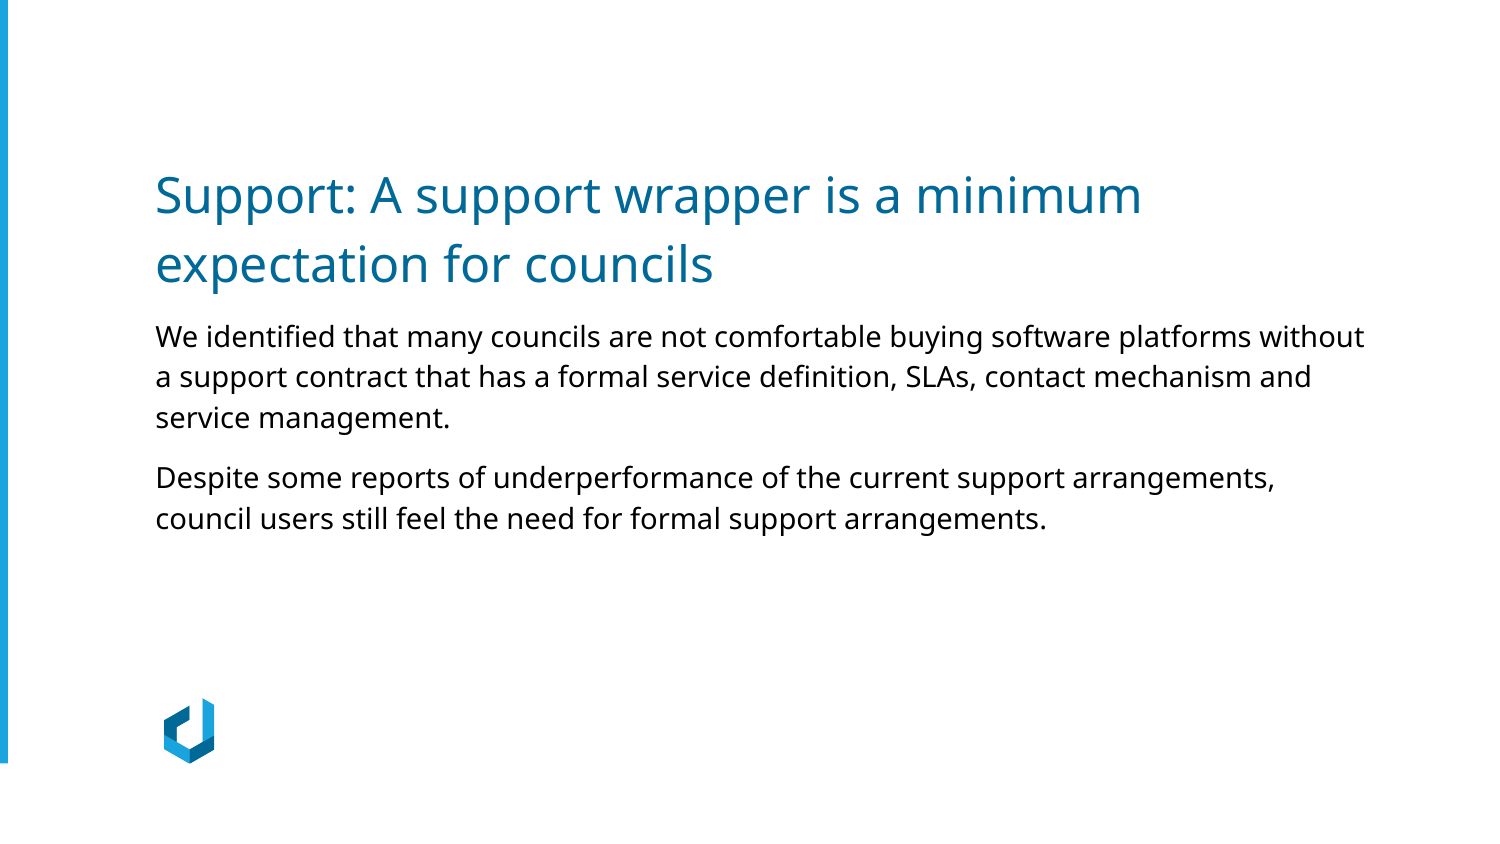

# Support: A support wrapper is a minimum expectation for councils
We identified that many councils are not comfortable buying software platforms without a support contract that has a formal service definition, SLAs, contact mechanism and service management.
Despite some reports of underperformance of the current support arrangements, council users still feel the need for formal support arrangements.